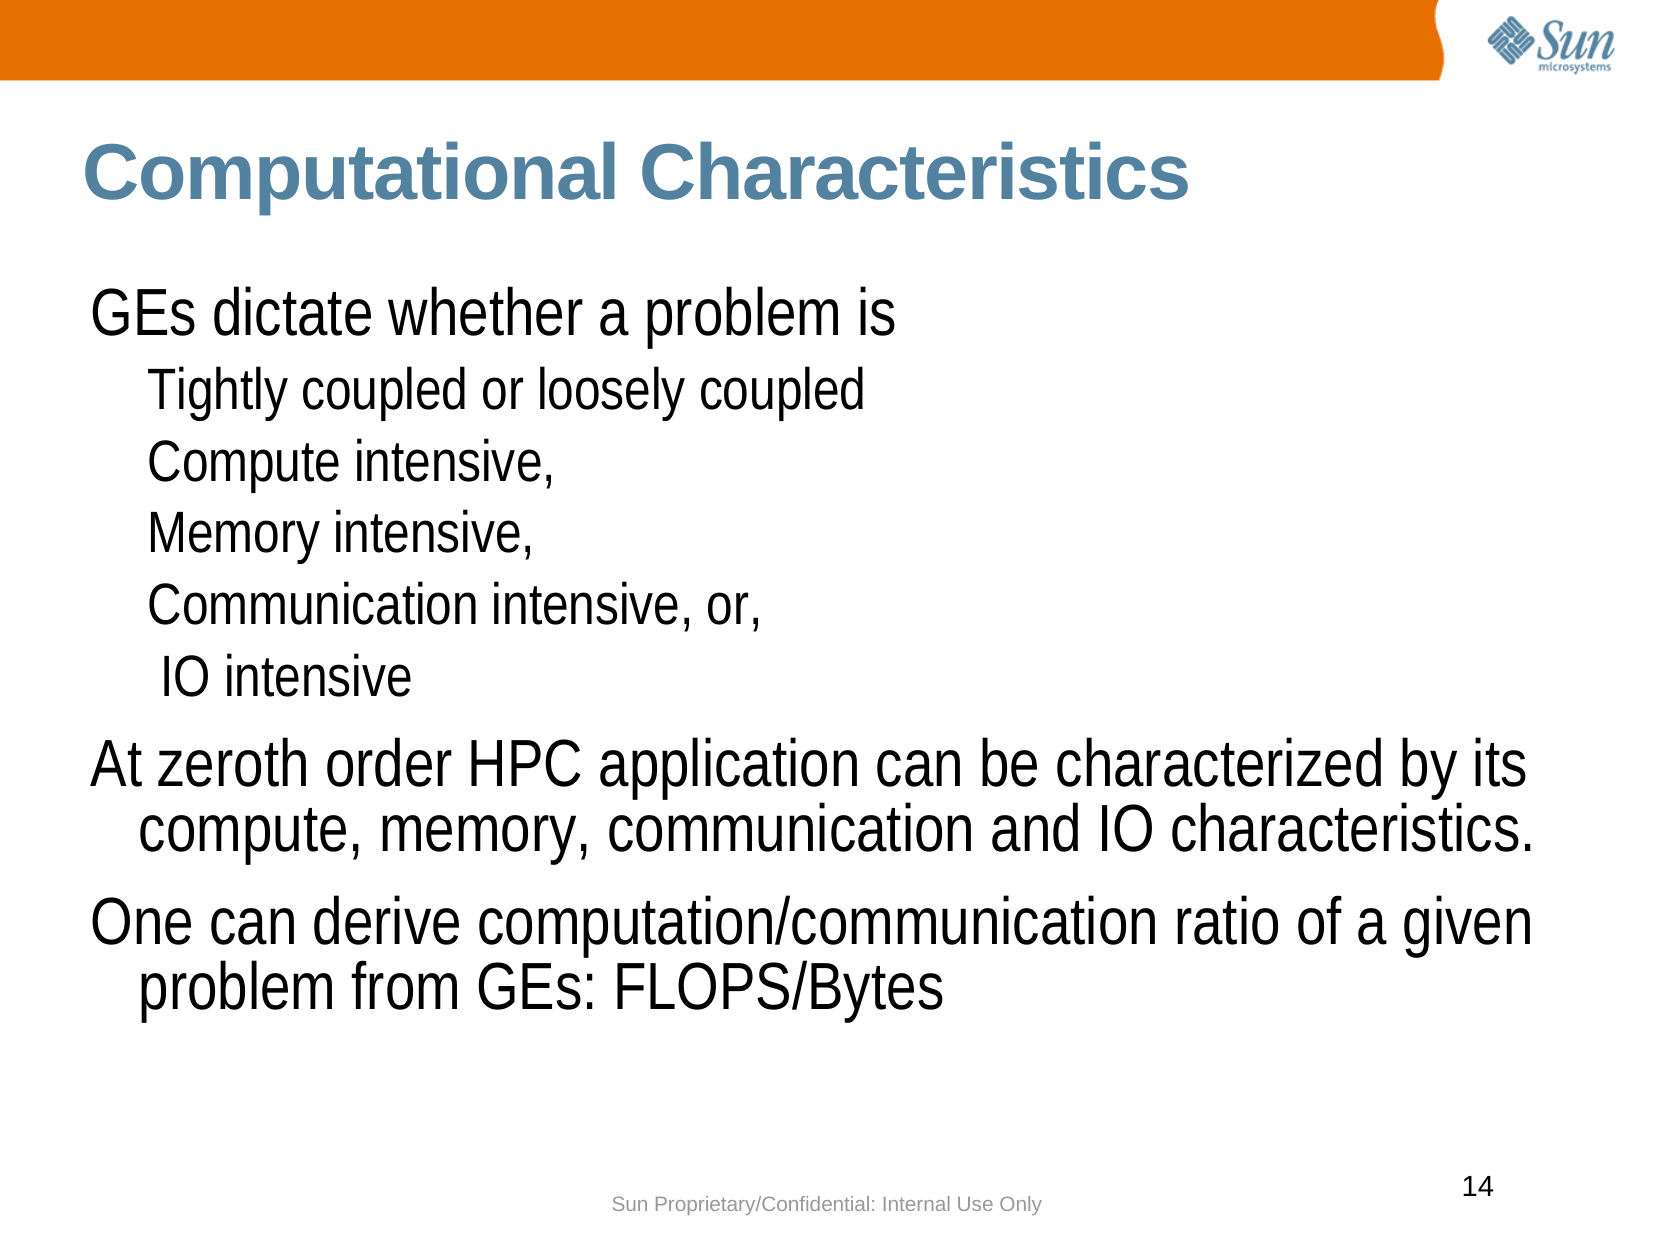

# Computational Characteristics
GEs dictate whether a problem is
Tightly coupled or loosely coupled
Compute intensive,
Memory intensive,
Communication intensive, or,
 IO intensive
At zeroth order HPC application can be characterized by its compute, memory, communication and IO characteristics.
One can derive computation/communication ratio of a given problem from GEs: FLOPS/Bytes